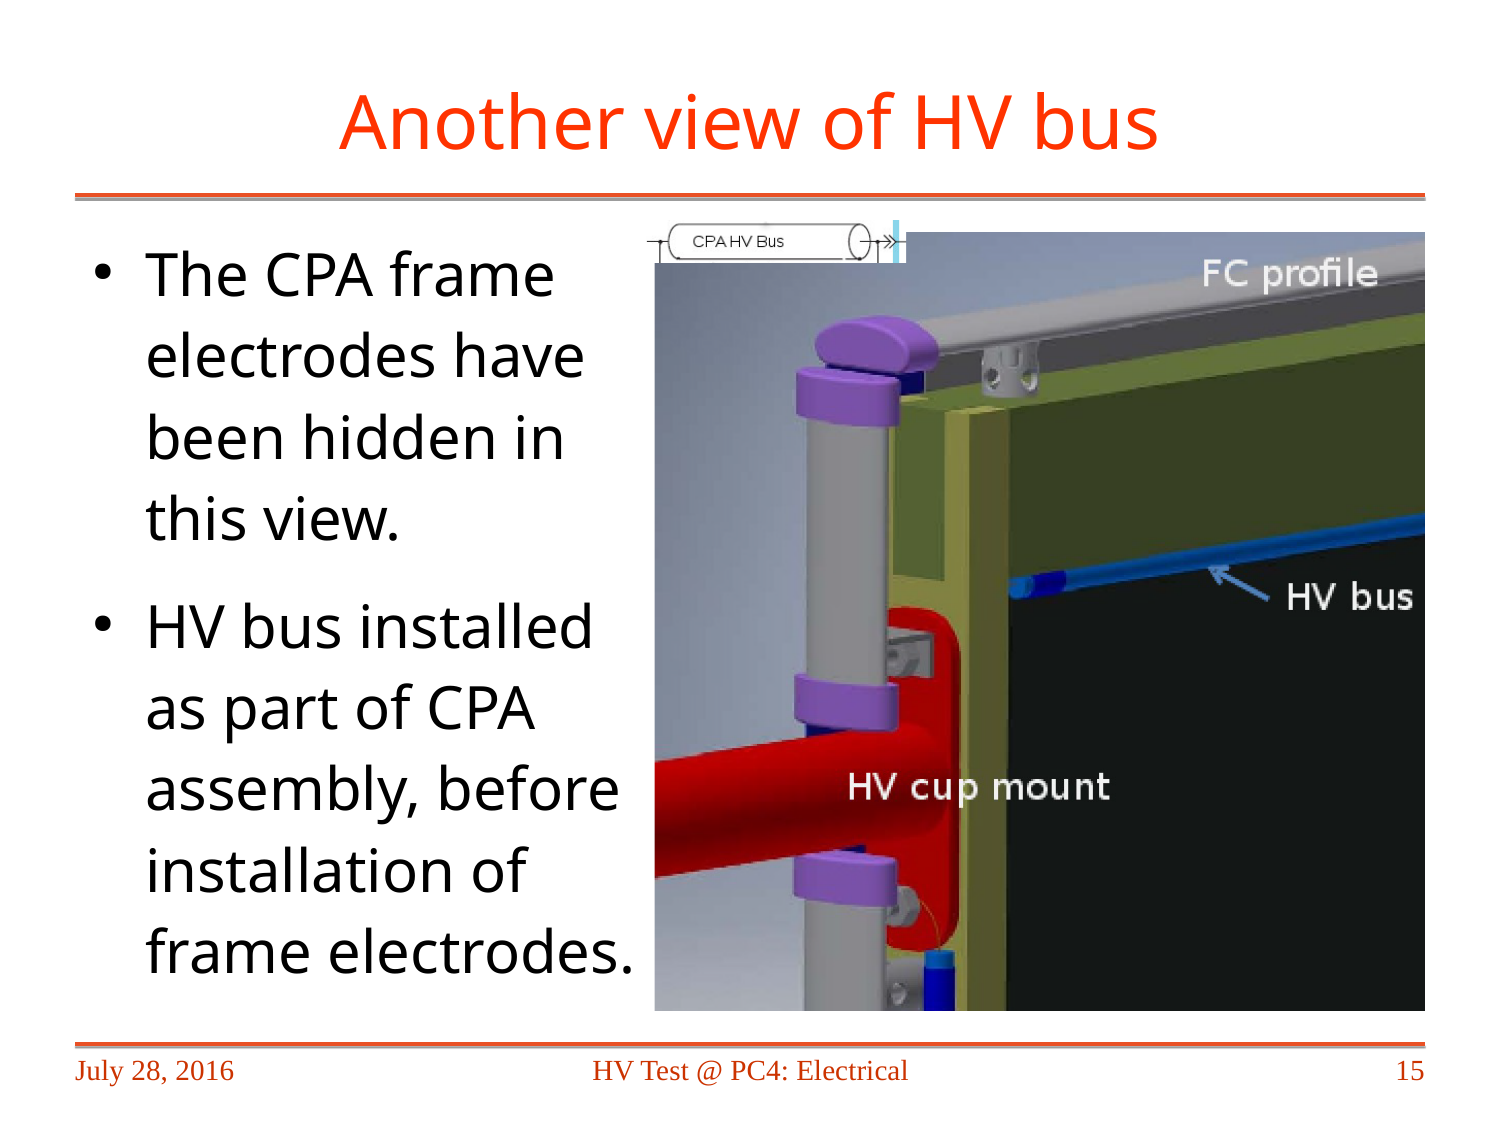

# Another view of HV bus
The CPA frame electrodes have been hidden in this view.
HV bus installed as part of CPA assembly, before installation of frame electrodes.
July 28, 2016
HV Test @ PC4: Electrical
15